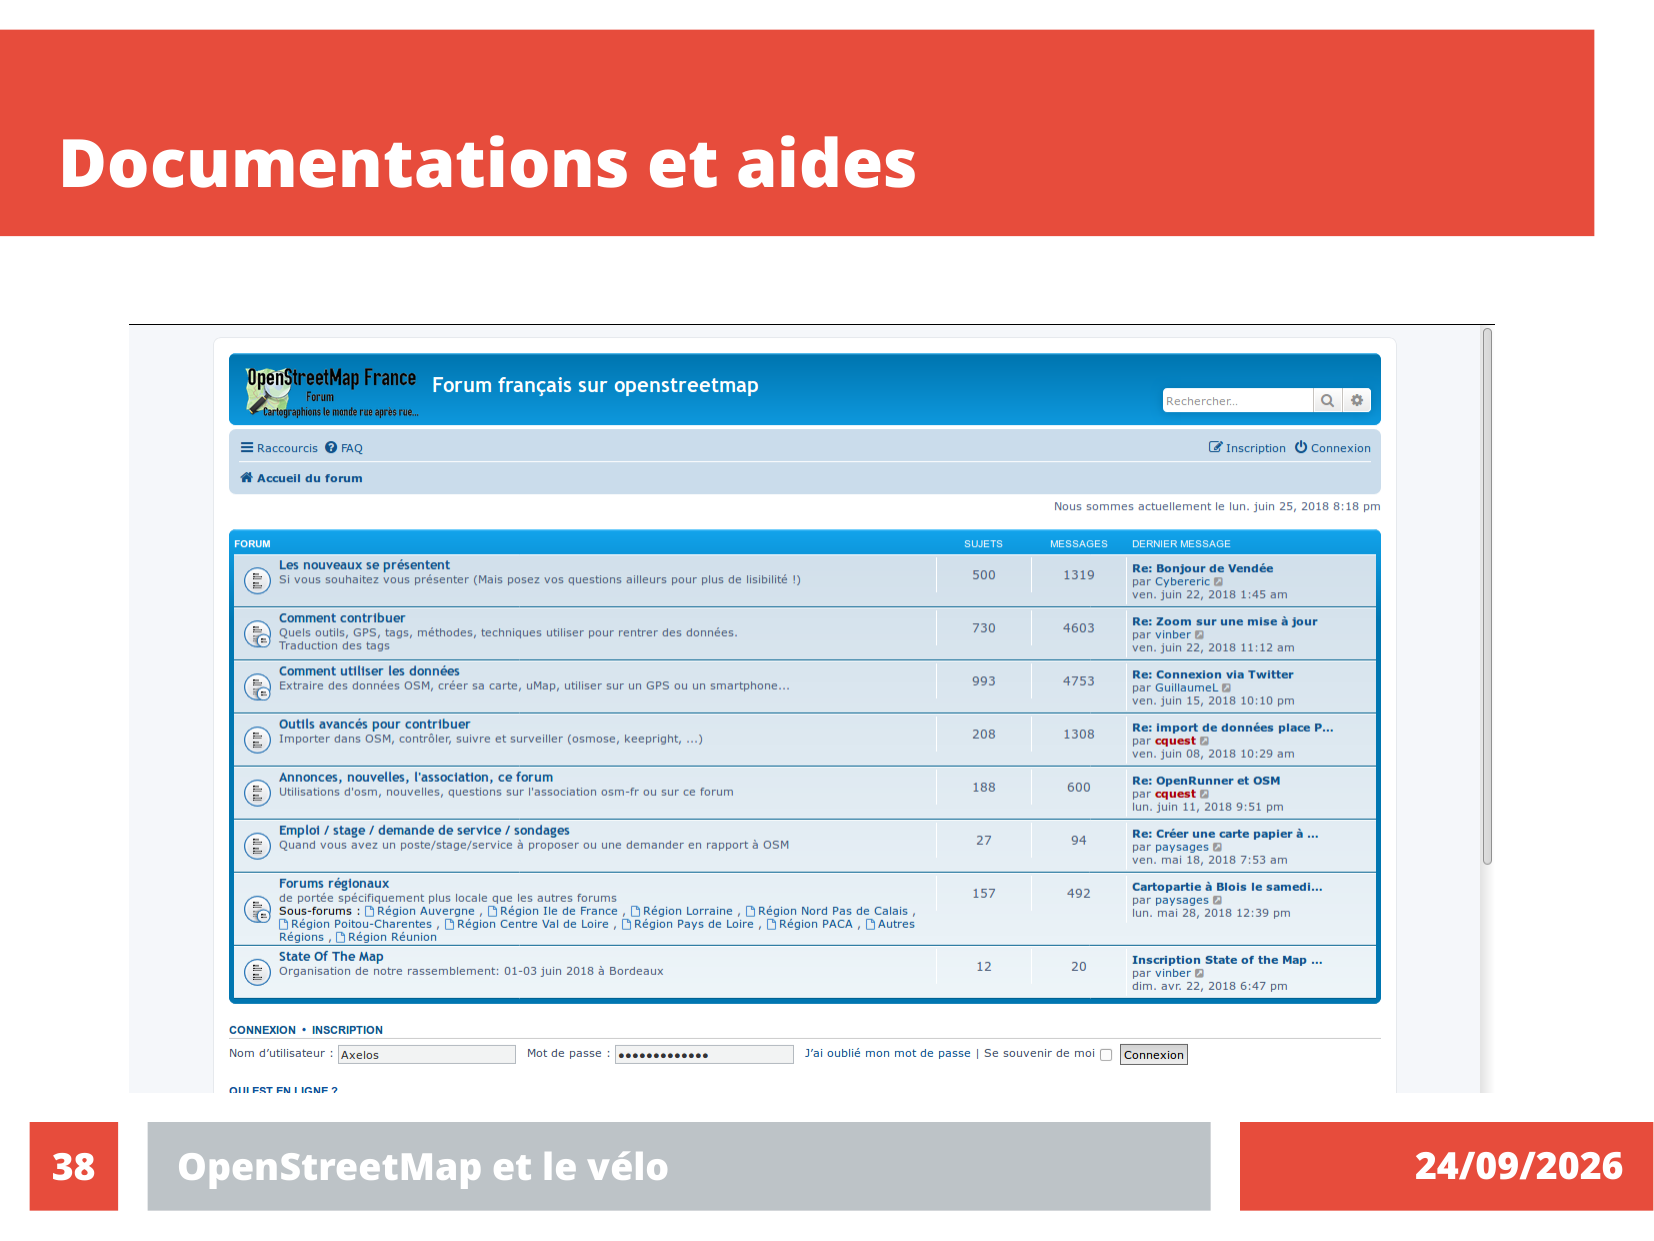

# Documentations et aides
38
OpenStreetMap et le vélo